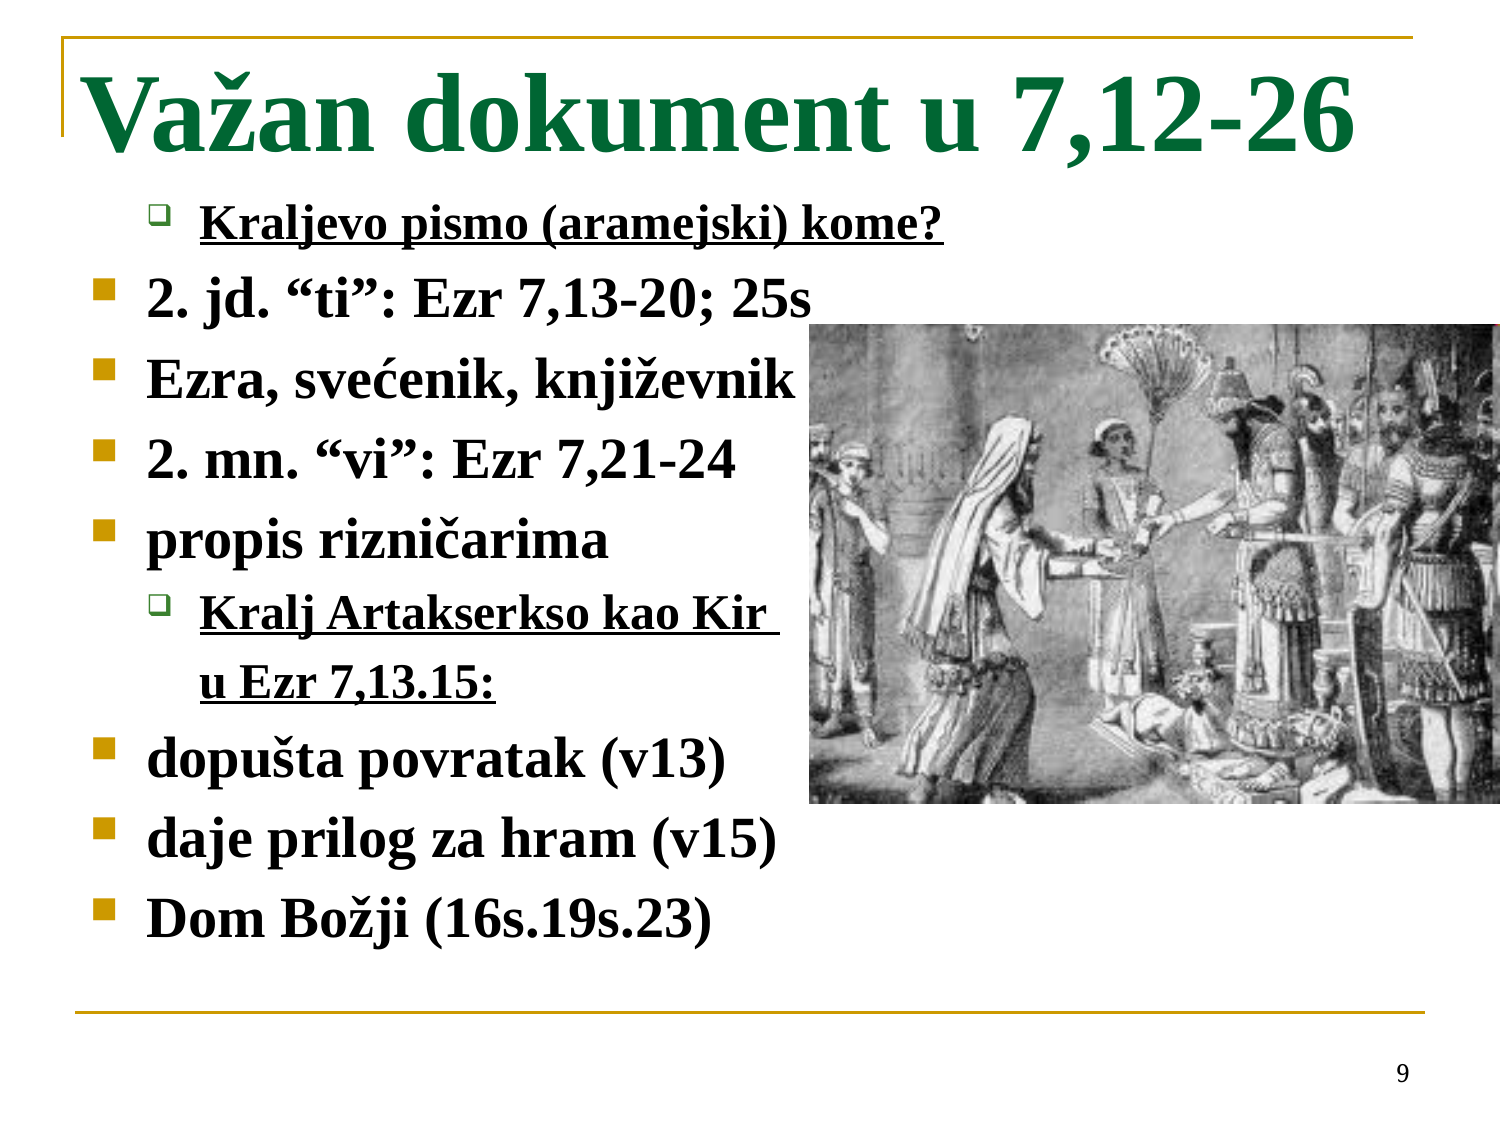

# Važan dokument u 7,12-26
Kraljevo pismo (aramejski) kome?
2. jd. “ti”: Ezr 7,13-20; 25s
Ezra, svećenik, književnik
2. mn. “vi”: Ezr 7,21-24
propis rizničarima
Kralj Artakserkso kao Kir
u Ezr 7,13.15:
dopušta povratak (v13)
daje prilog za hram (v15)
Dom Božji (16s.19s.23)